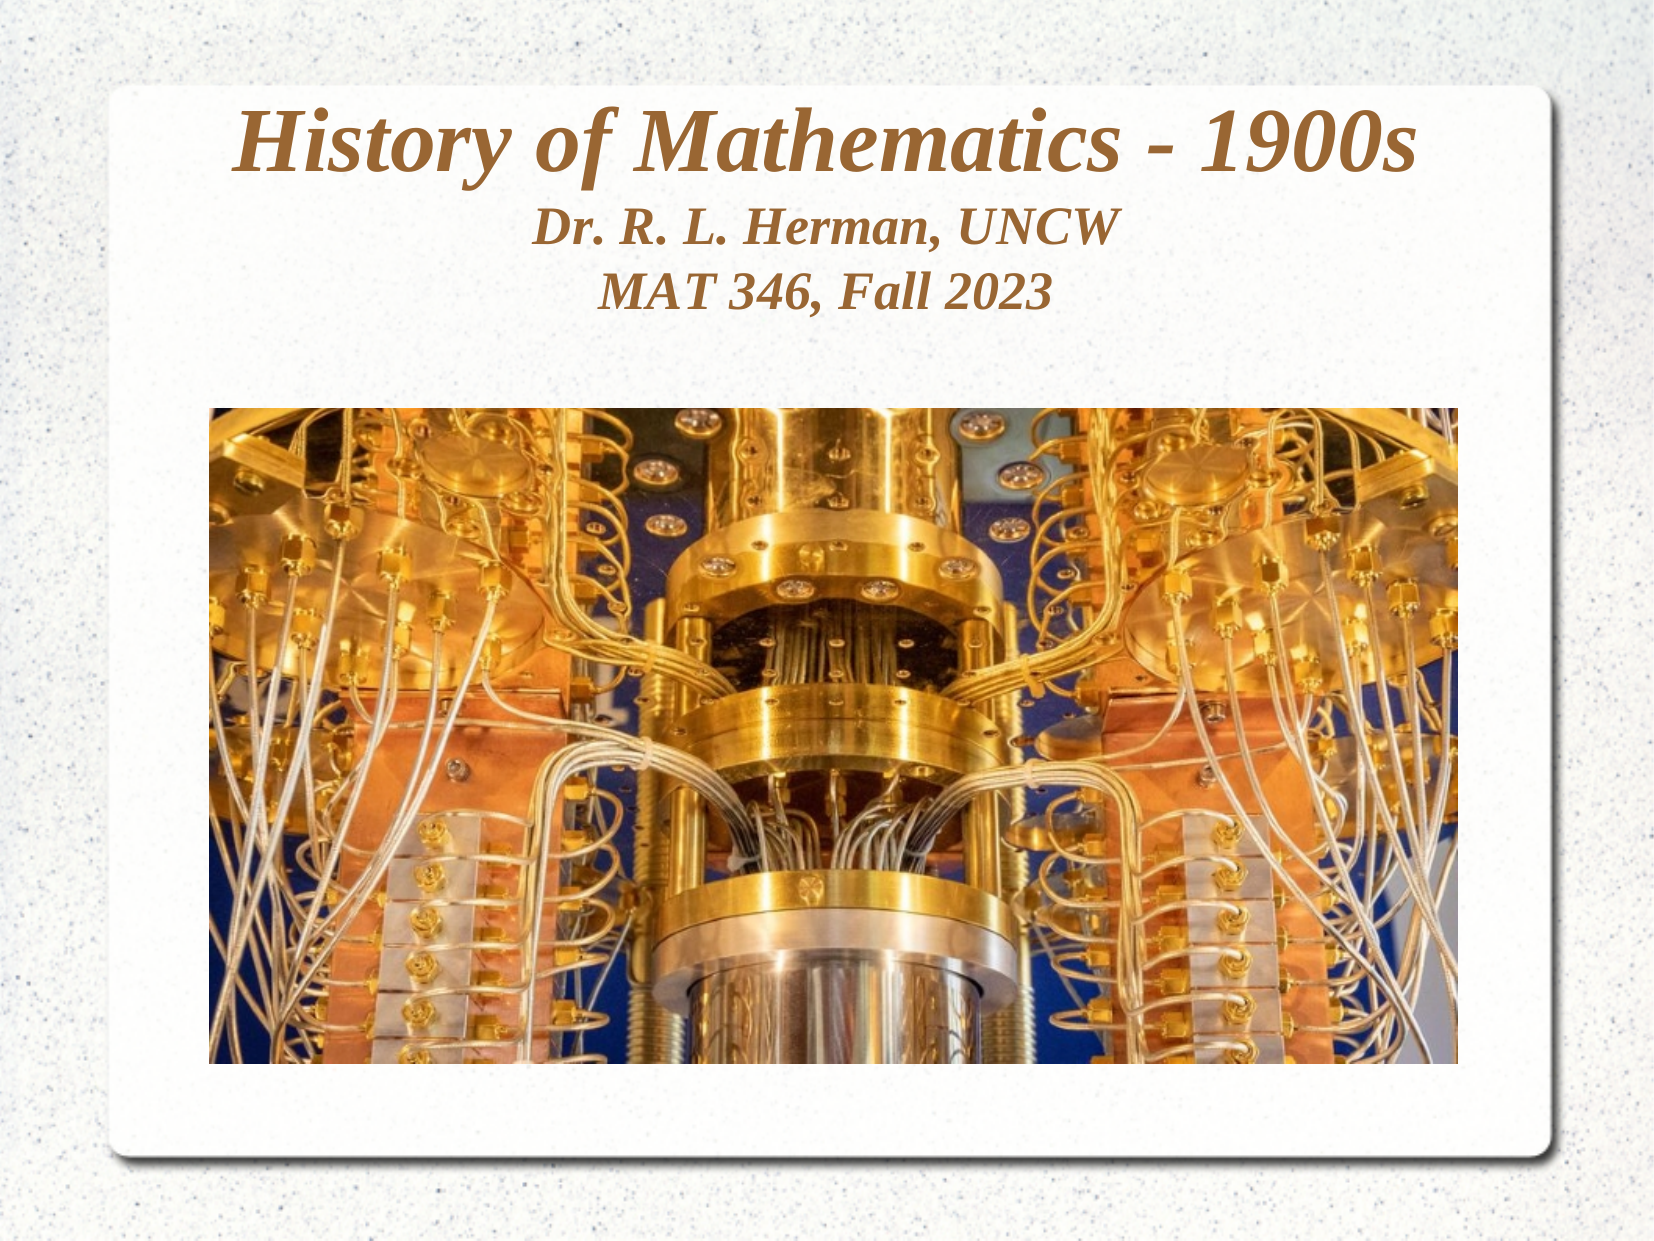

# History of Mathematics - 1900s Dr. R. L. Herman, UNCW MAT 346, Fall 2023